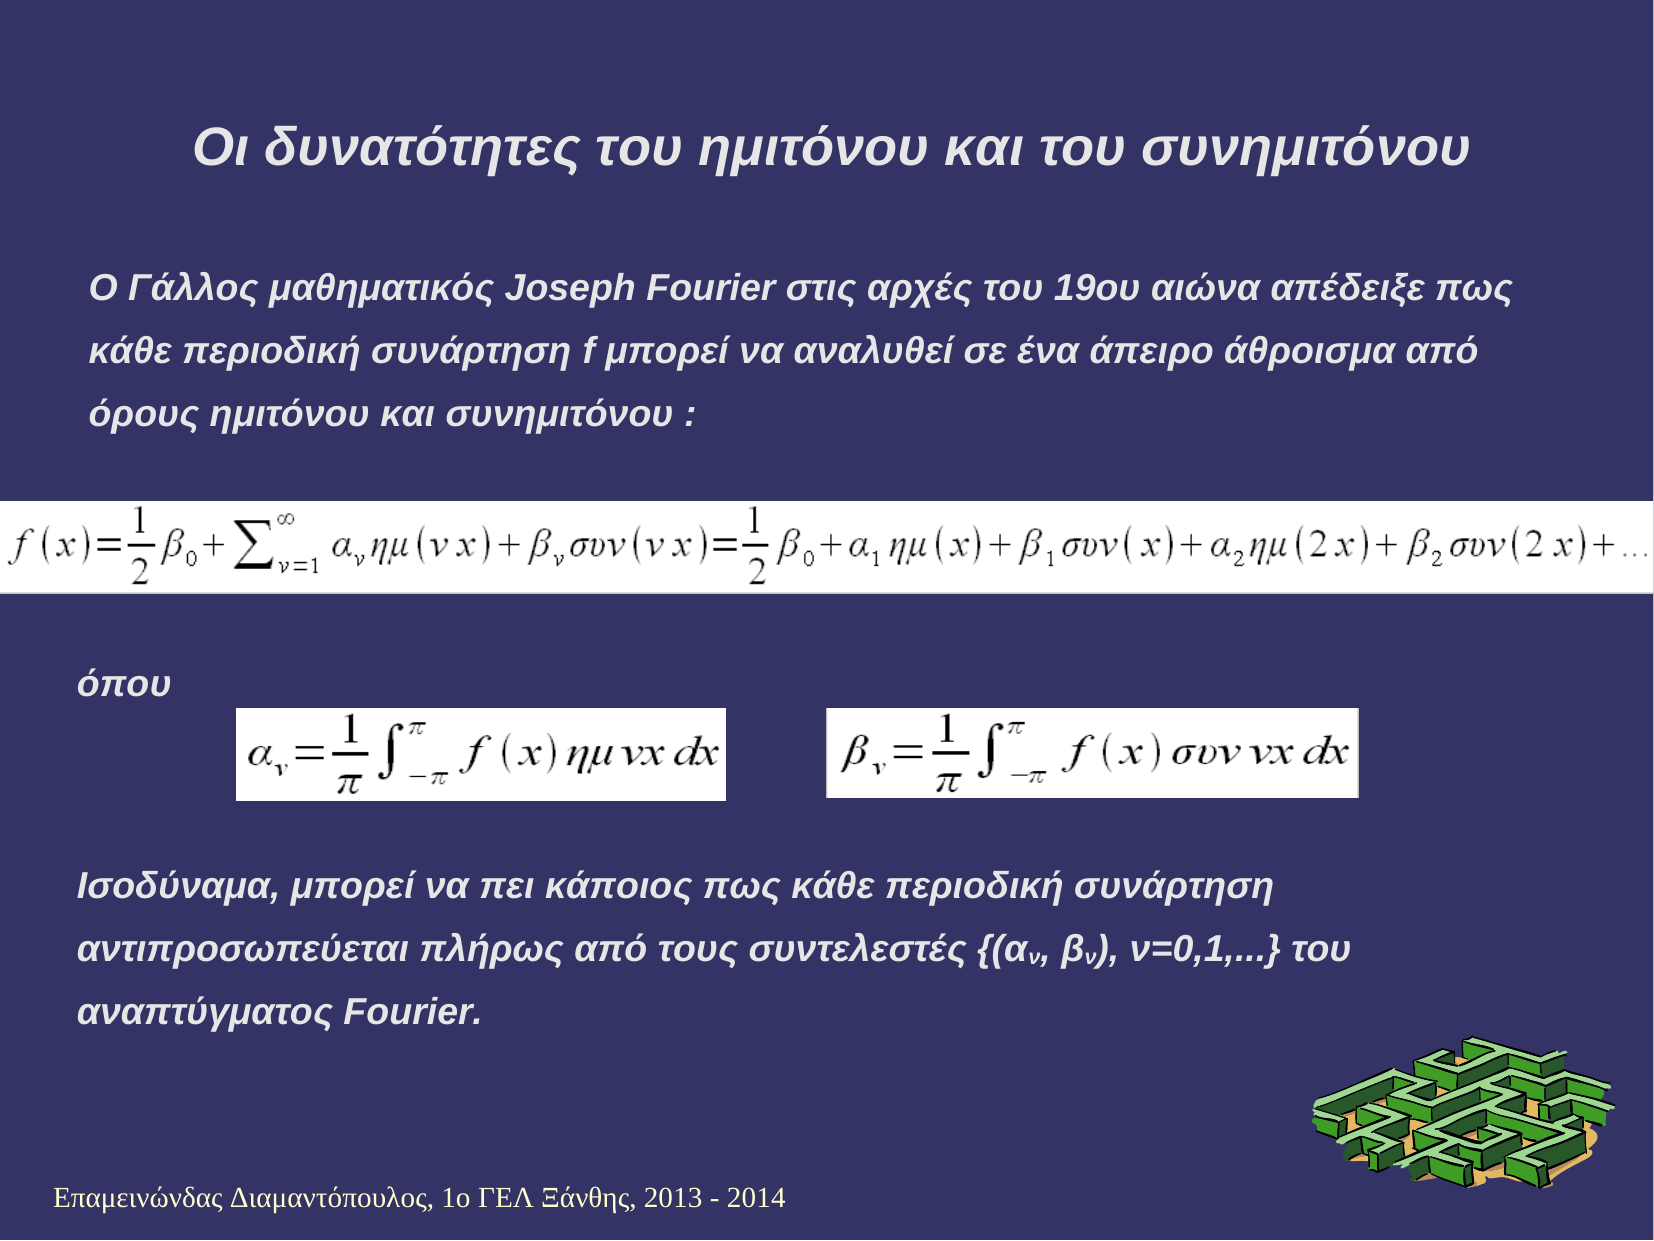

Οι δυνατότητες του ημιτόνου και του συνημιτόνου
# Ο Γάλλος μαθηματικός Joseph Fourier στις αρχές του 19ου αιώνα απέδειξε πως κάθε περιοδική συνάρτηση f μπορεί να αναλυθεί σε ένα άπειρο άθροισμα από όρους ημιτόνου και συνημιτόνου :
όπου
Ισοδύναμα, μπορεί να πει κάποιος πως κάθε περιοδική συνάρτηση αντιπροσωπεύεται πλήρως από τους συντελεστές {(αν, βν), ν=0,1,...} του αναπτύγματος Fourier.